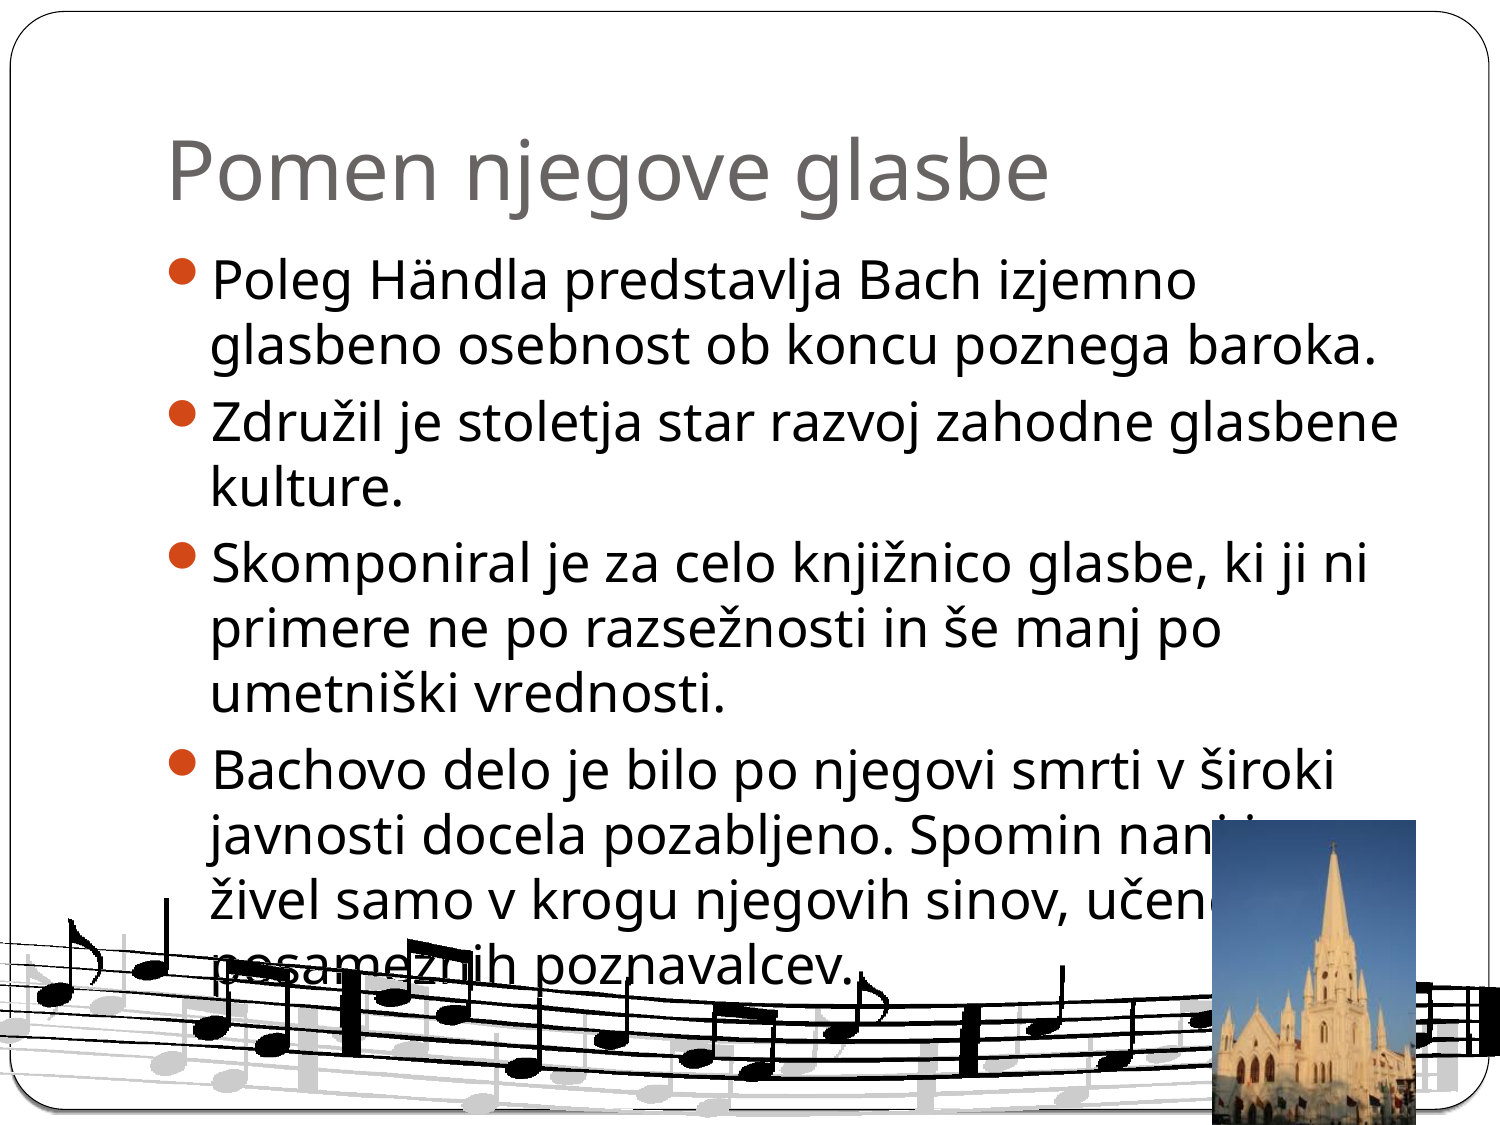

# Pomen njegove glasbe
Poleg Händla predstavlja Bach izjemno glasbeno osebnost ob koncu poznega baroka.
Združil je stoletja star razvoj zahodne glasbene kulture.
Skomponiral je za celo knjižnico glasbe, ki ji ni primere ne po razsežnosti in še manj po umetniški vrednosti.
Bachovo delo je bilo po njegovi smrti v široki javnosti docela pozabljeno. Spomin nanj je živel samo v krogu njegovih sinov, učencev in posameznih poznavalcev.